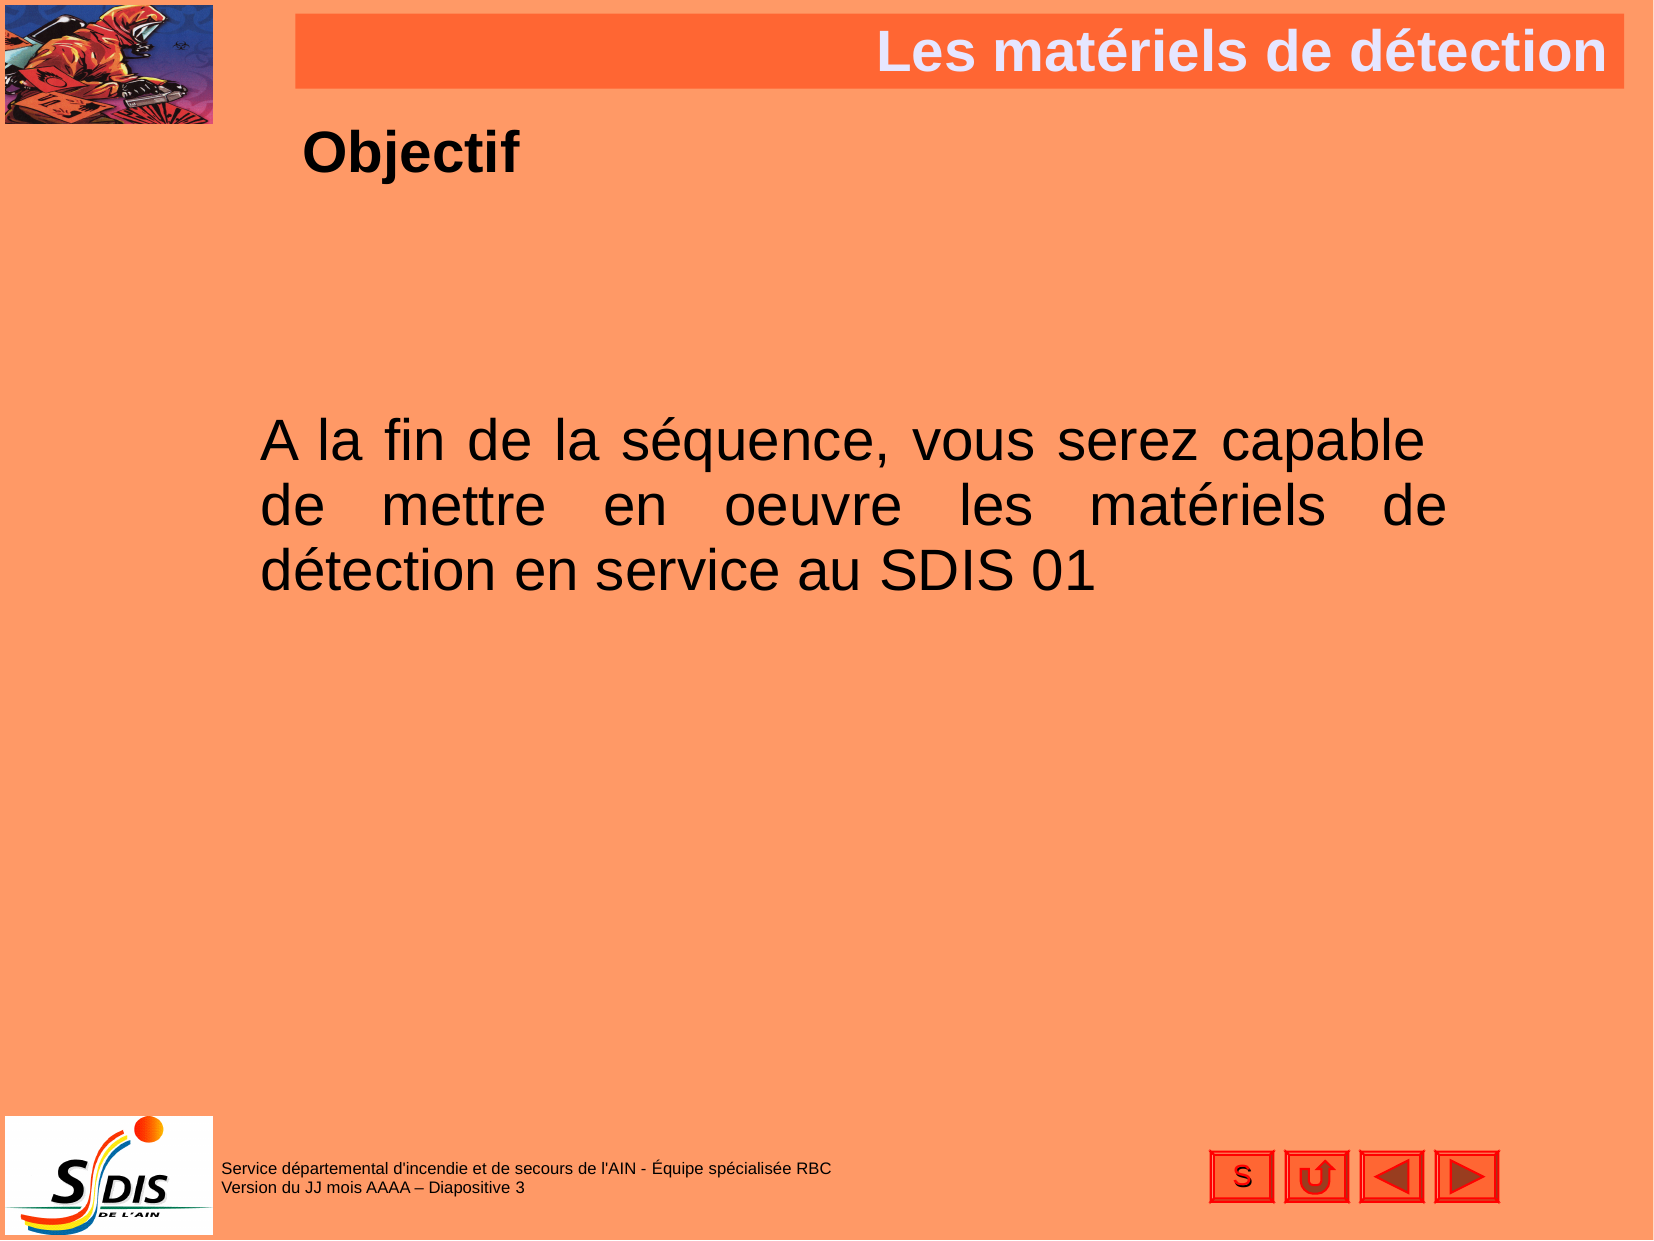

Les matériels de détection
Objectif
# A la fin de la séquence, vous serez capable de mettre en oeuvre les matériels de détection en service au SDIS 01